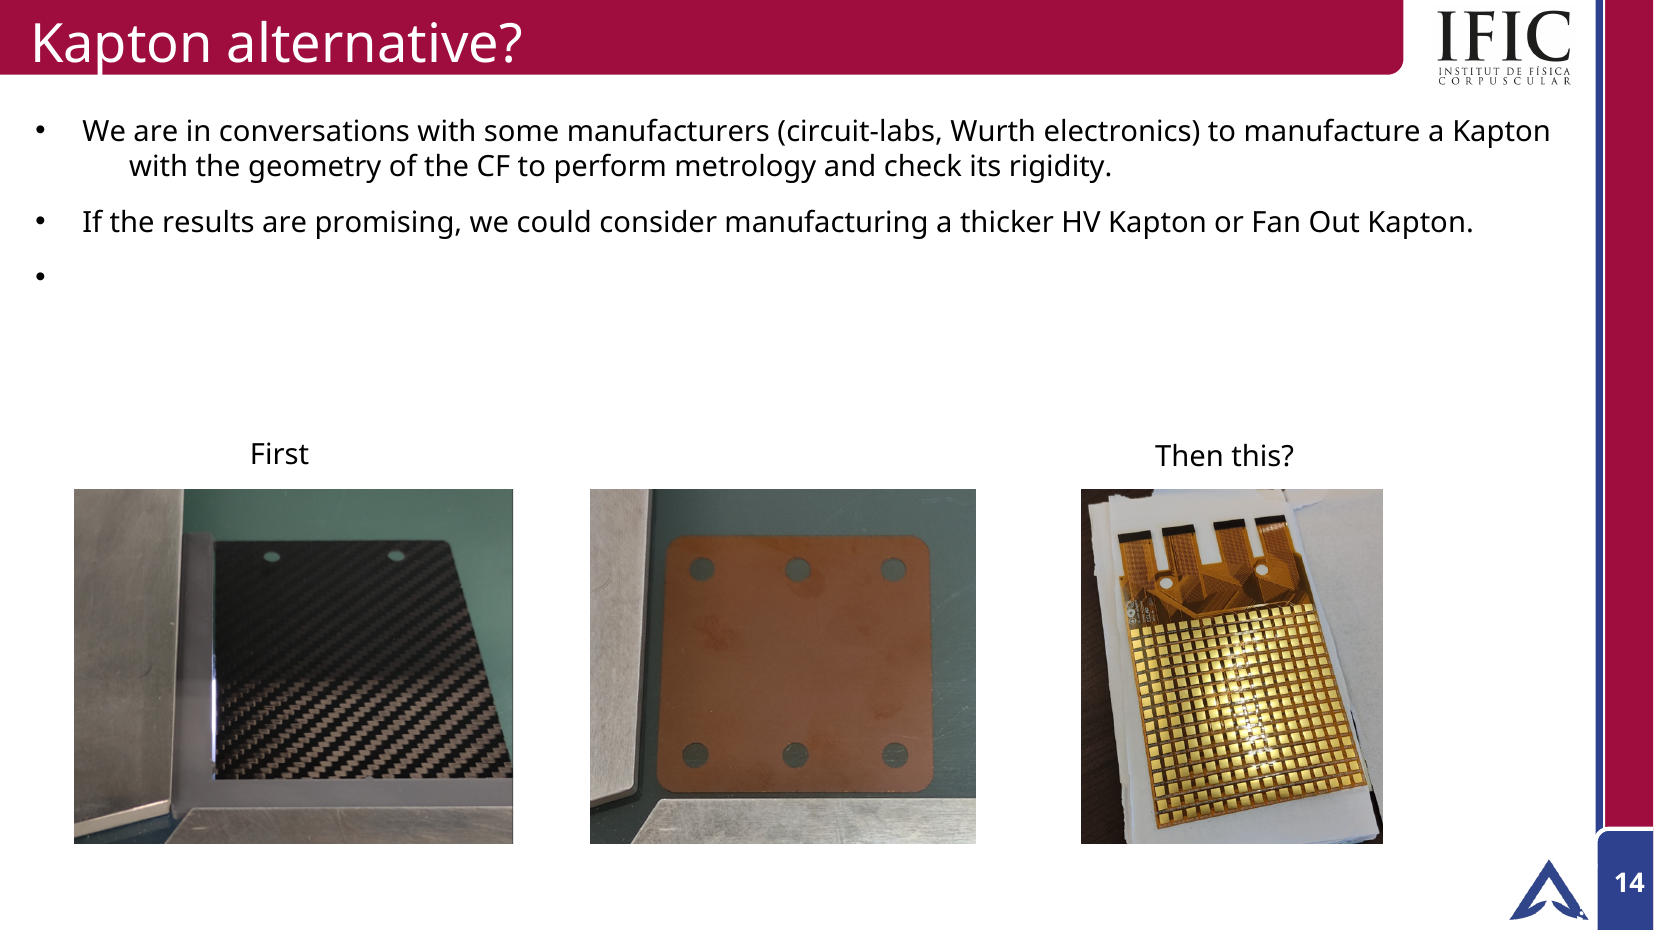

# Kapton alternative?
We are in conversations with some manufacturers (circuit-labs, Wurth electronics) to manufacture a Kapton with the geometry of the CF to perform metrology and check its rigidity.
If the results are promising, we could consider manufacturing a thicker HV Kapton or Fan Out Kapton.
First
Then this?